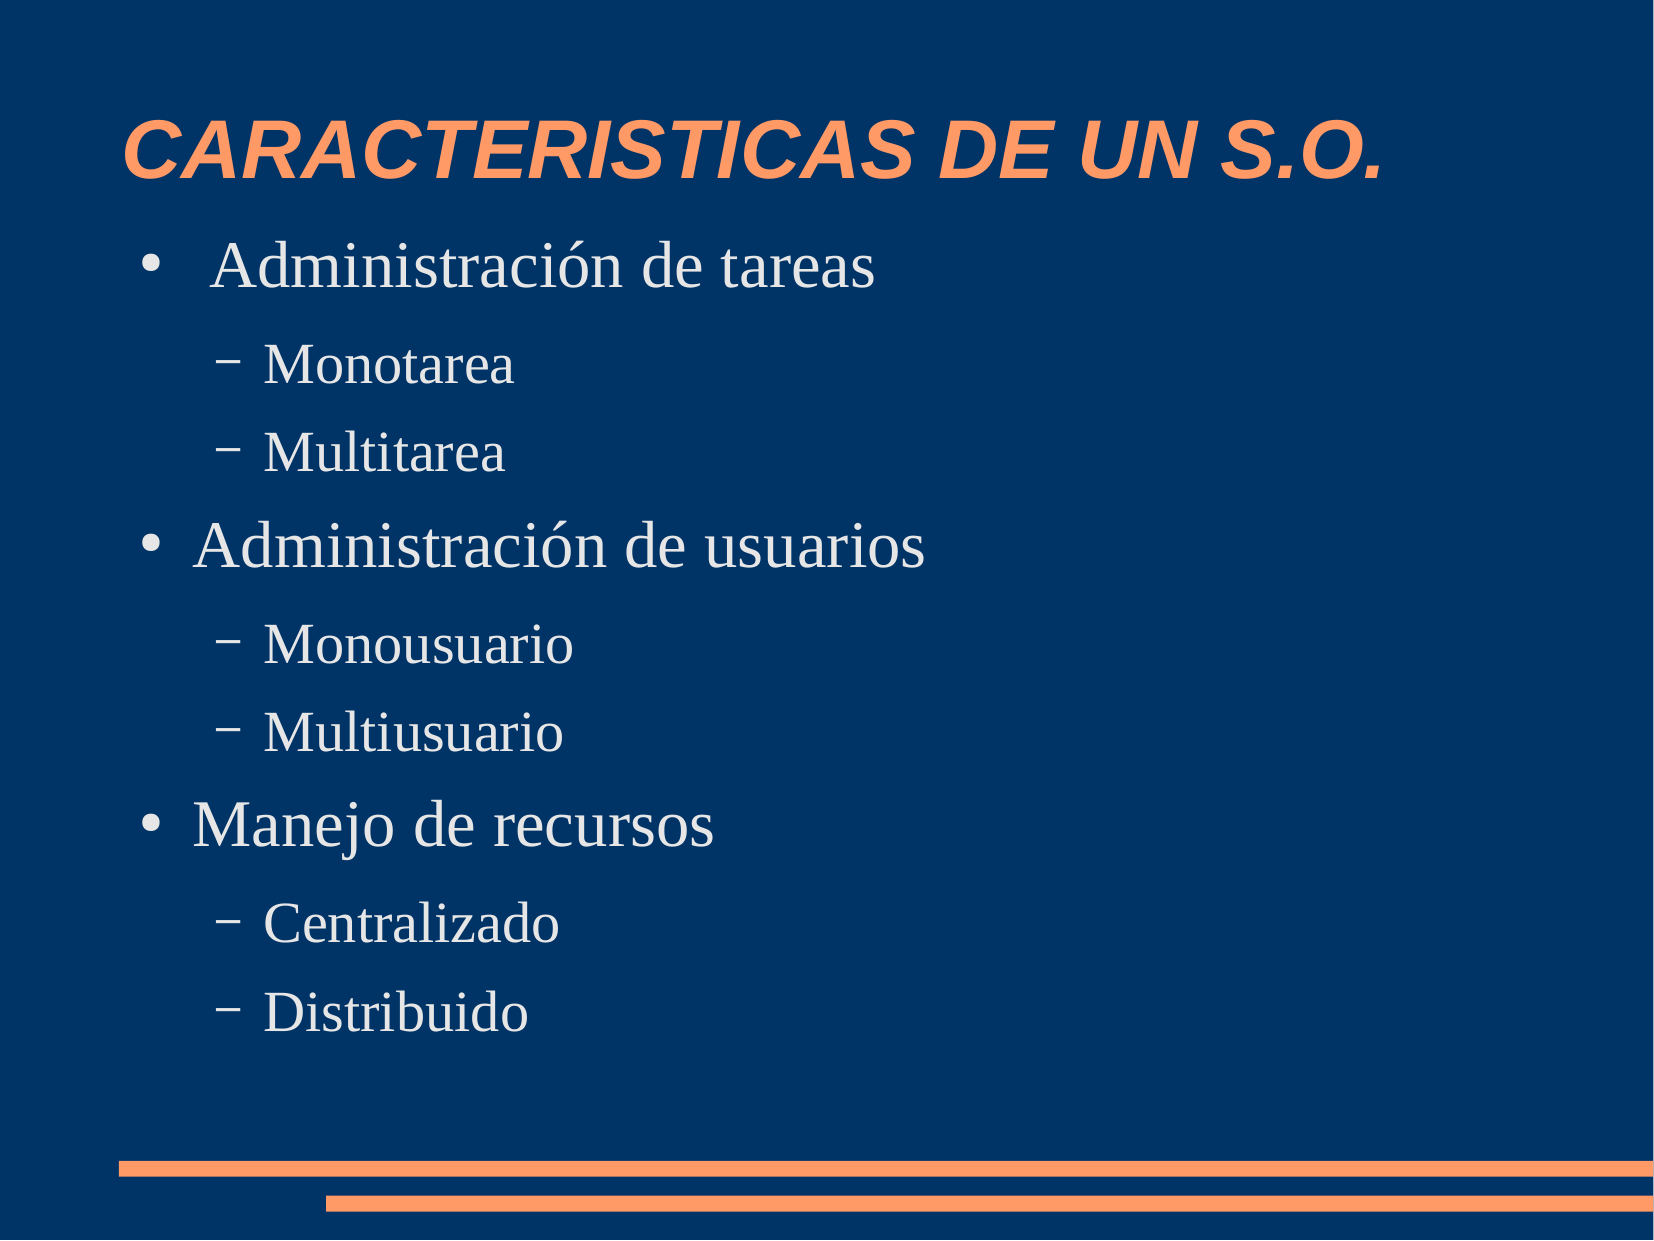

# CARACTERISTICAS DE UN S.O.
 Administración de tareas
Monotarea
Multitarea
Administración de usuarios
Monousuario
Multiusuario
Manejo de recursos
Centralizado
Distribuido